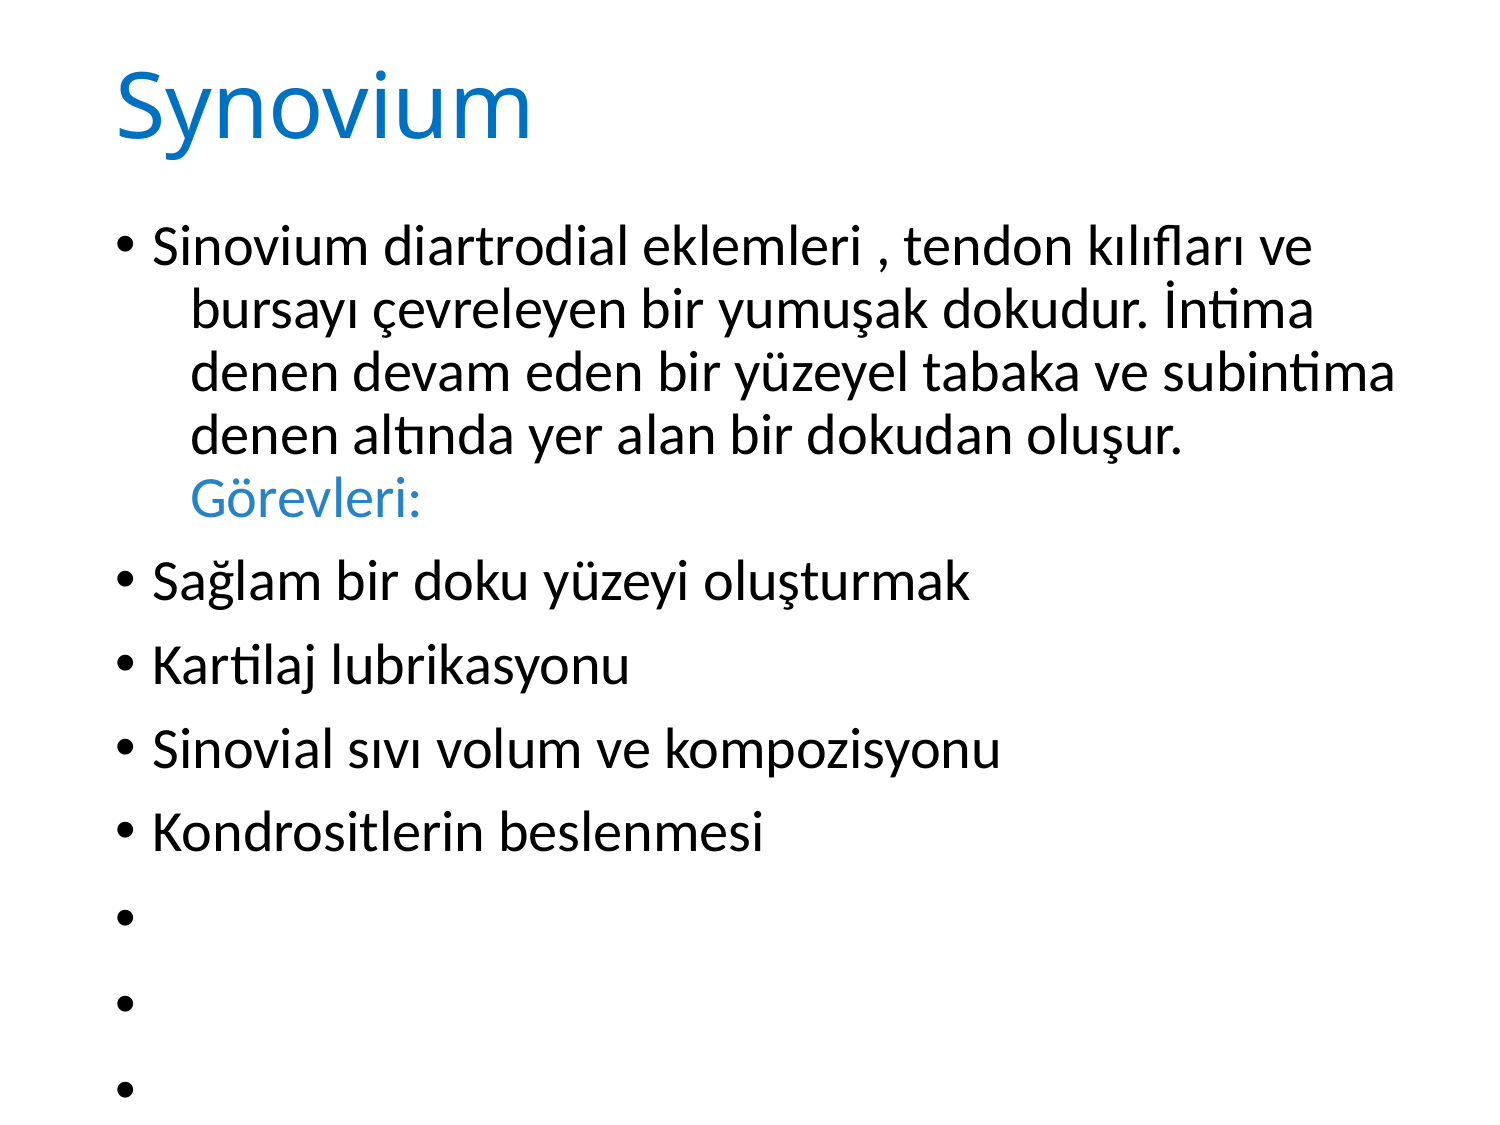

# Synovium
Sinovium diartrodial eklemleri , tendon kılıfları ve bursayı çevreleyen bir yumuşak dokudur. İntima denen devam eden bir yüzeyel tabaka ve subintima denen altında yer alan bir dokudan oluşur. Görevleri:
Sağlam bir doku yüzeyi oluşturmak
Kartilaj lubrikasyonu
Sinovial sıvı volum ve kompozisyonu
Kondrositlerin beslenmesi